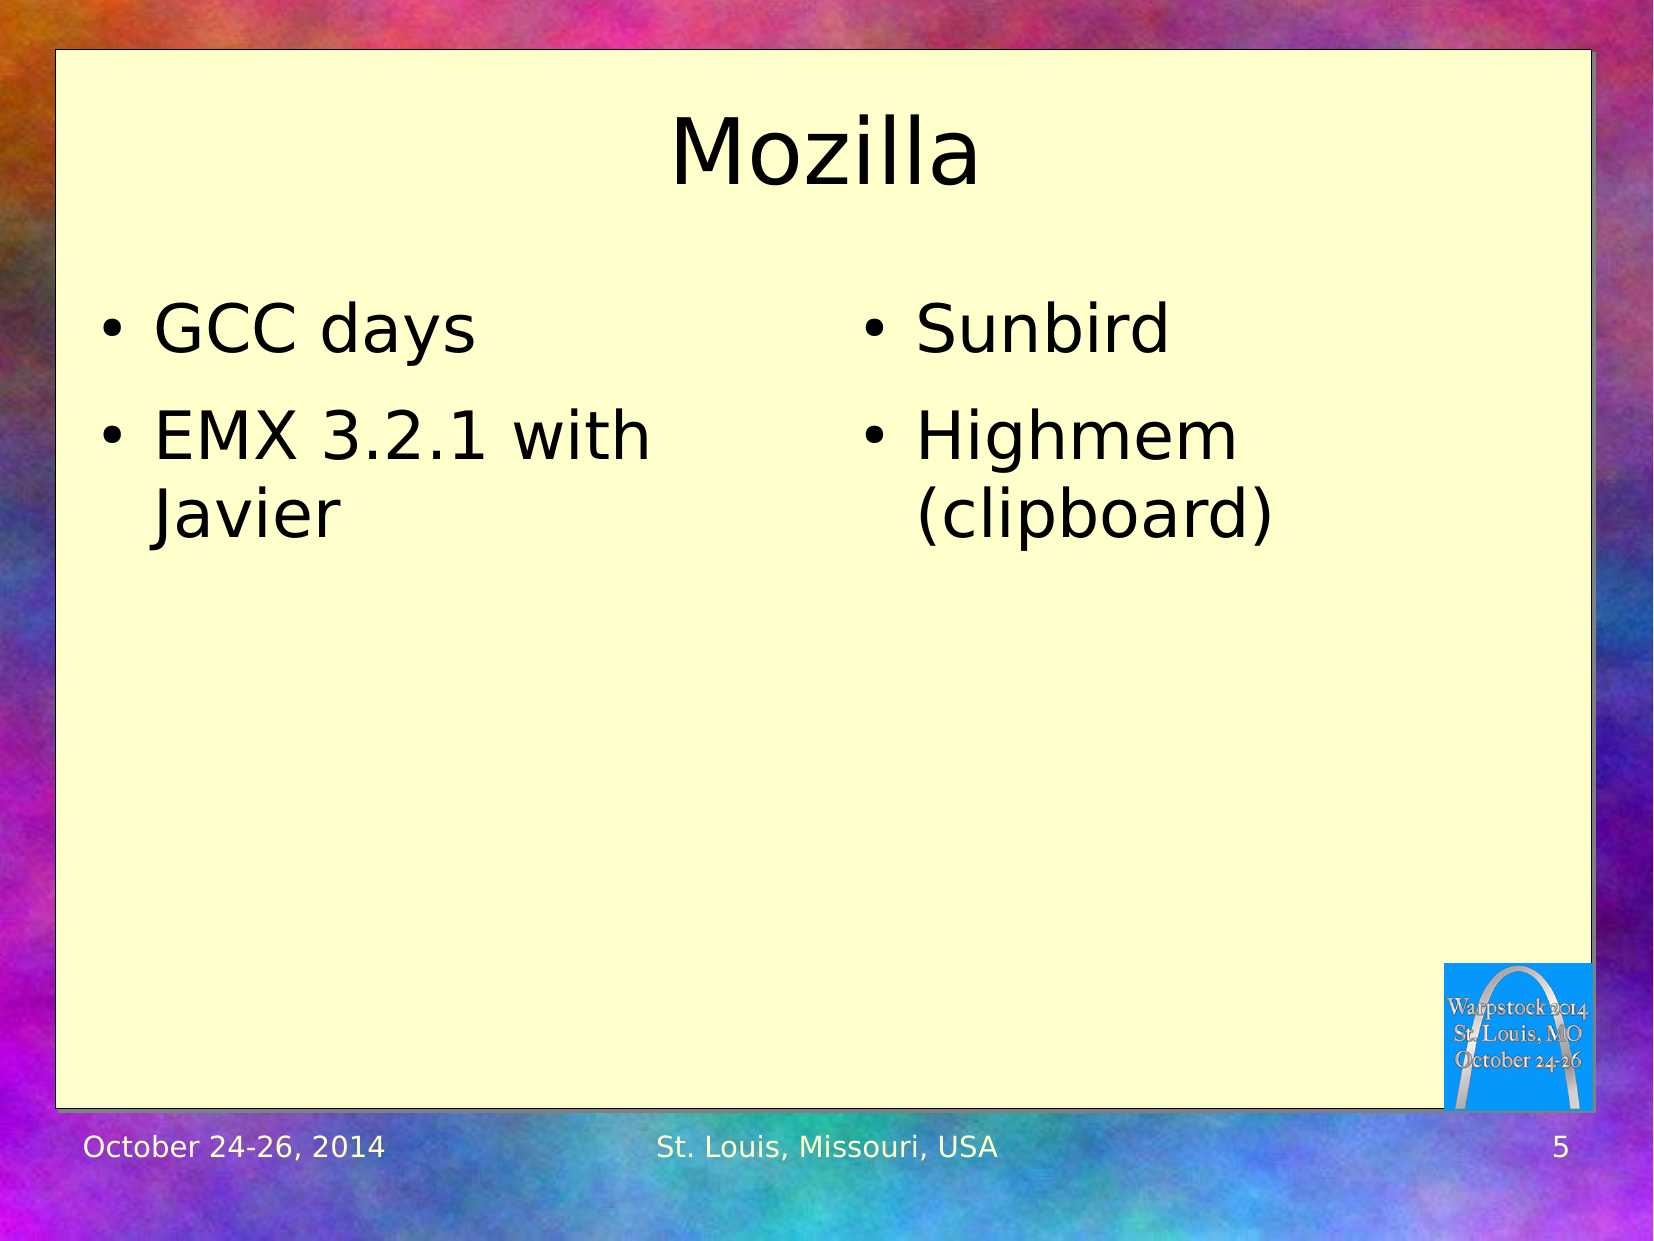

# Mozilla
GCC days
EMX 3.2.1 with Javier
Sunbird
Highmem (clipboard)
October 24-26, 2014
St. Louis, Missouri, USA
5